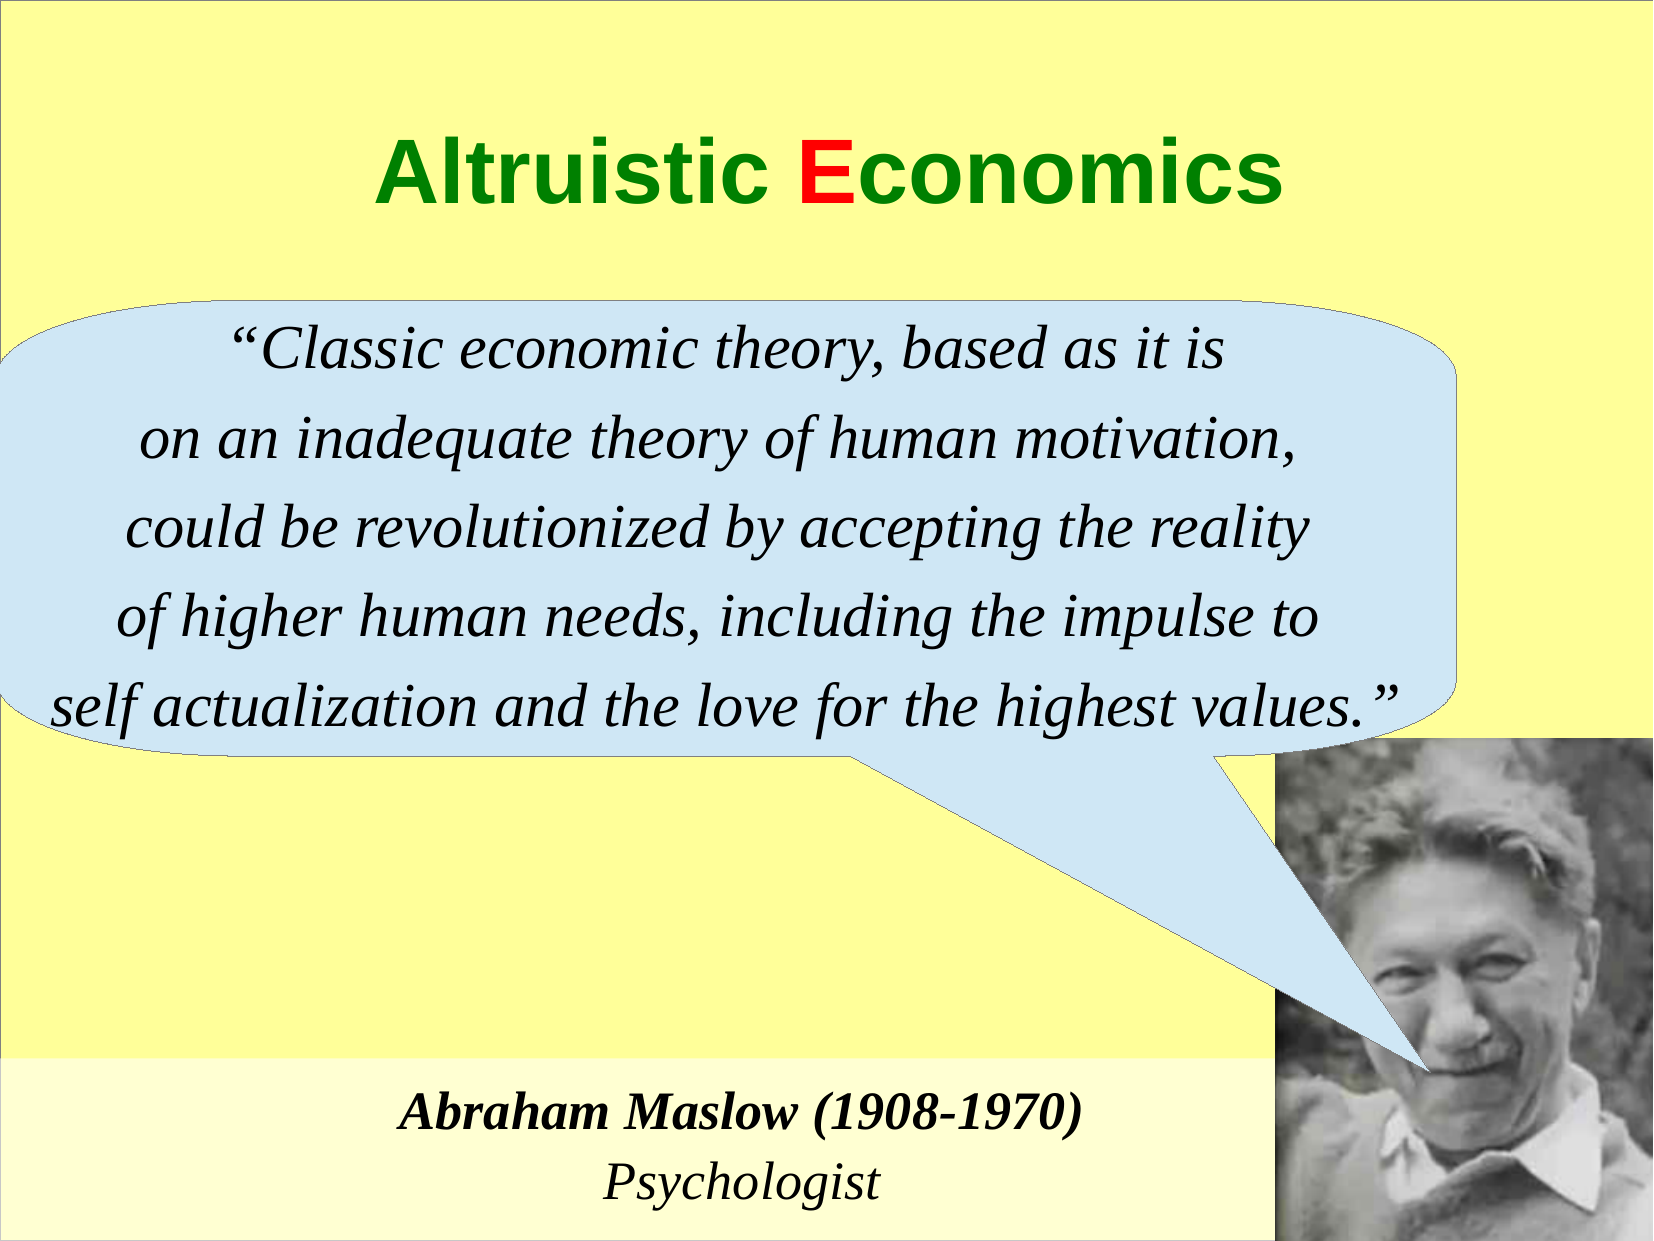

Altruistic Economics
“Classic economic theory, based as it is
on an inadequate theory of human motivation,
could be revolutionized by accepting the reality
of higher human needs, including the impulse to
self actualization and the love for the highest values.”
Abraham Maslow (1908-1970) Psychologist